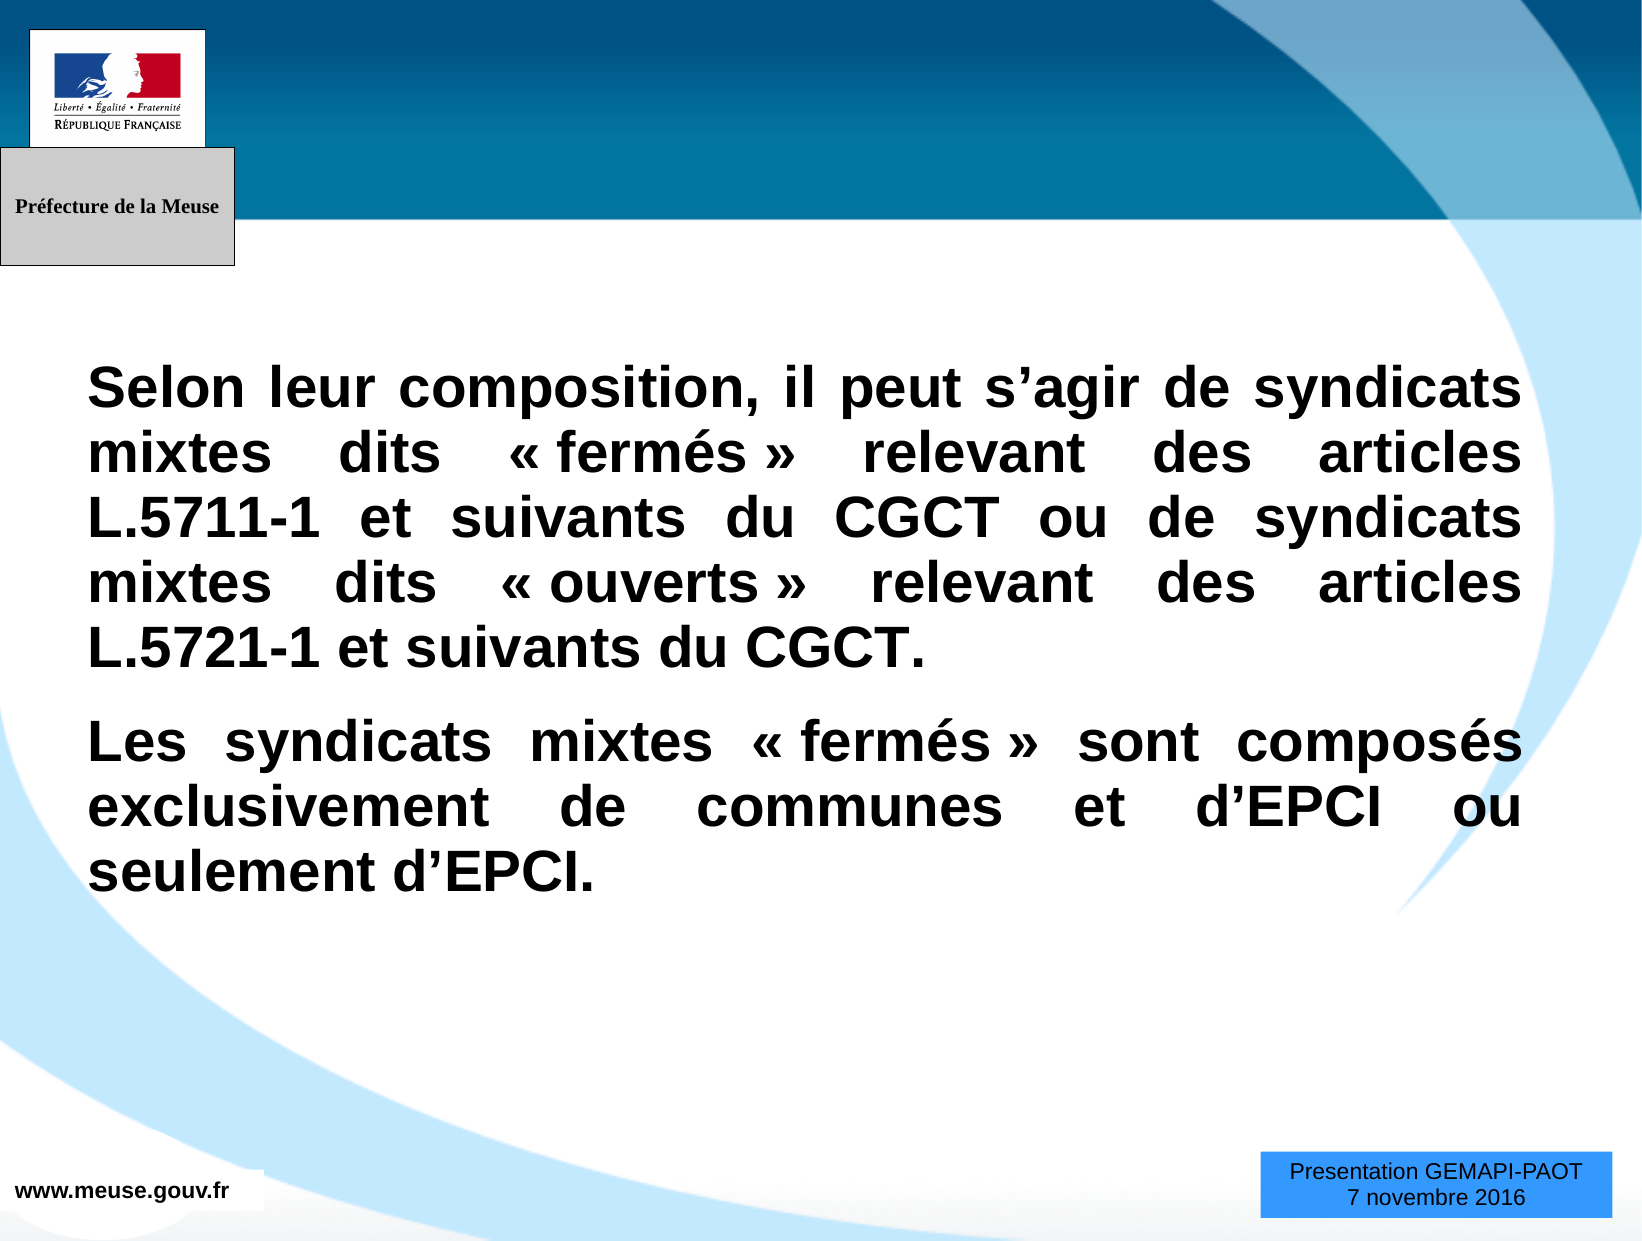

# Selon leur composition, il peut s’agir de syndicats mixtes dits « fermés » relevant des articles L.5711-1 et suivants du CGCT ou de syndicats mixtes dits « ouverts » relevant des articles L.5721-1 et suivants du CGCT.
Les syndicats mixtes « fermés » sont composés exclusivement de communes et d’EPCI ou seulement d’EPCI.